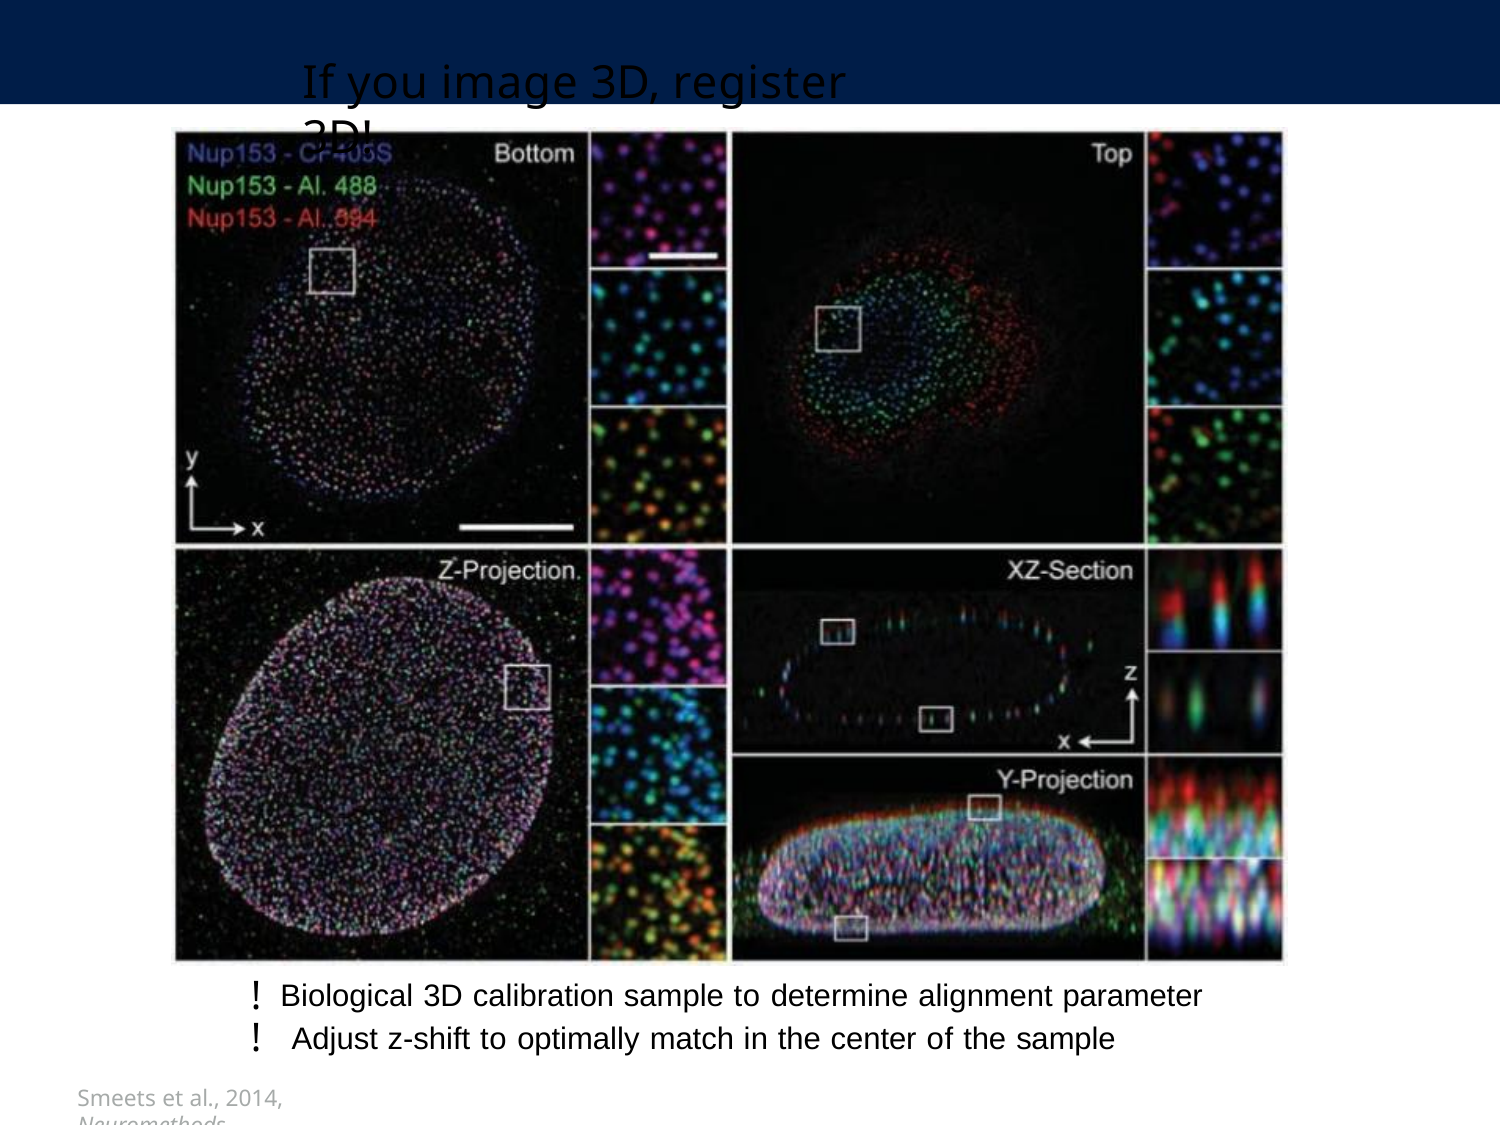

# If you image 3D, register 3D!
! Biological 3D calibration sample to determine alignment parameter
! Adjust z-shift to optimally match in the center of the sample
Smeets et al., 2014, Neuromethods